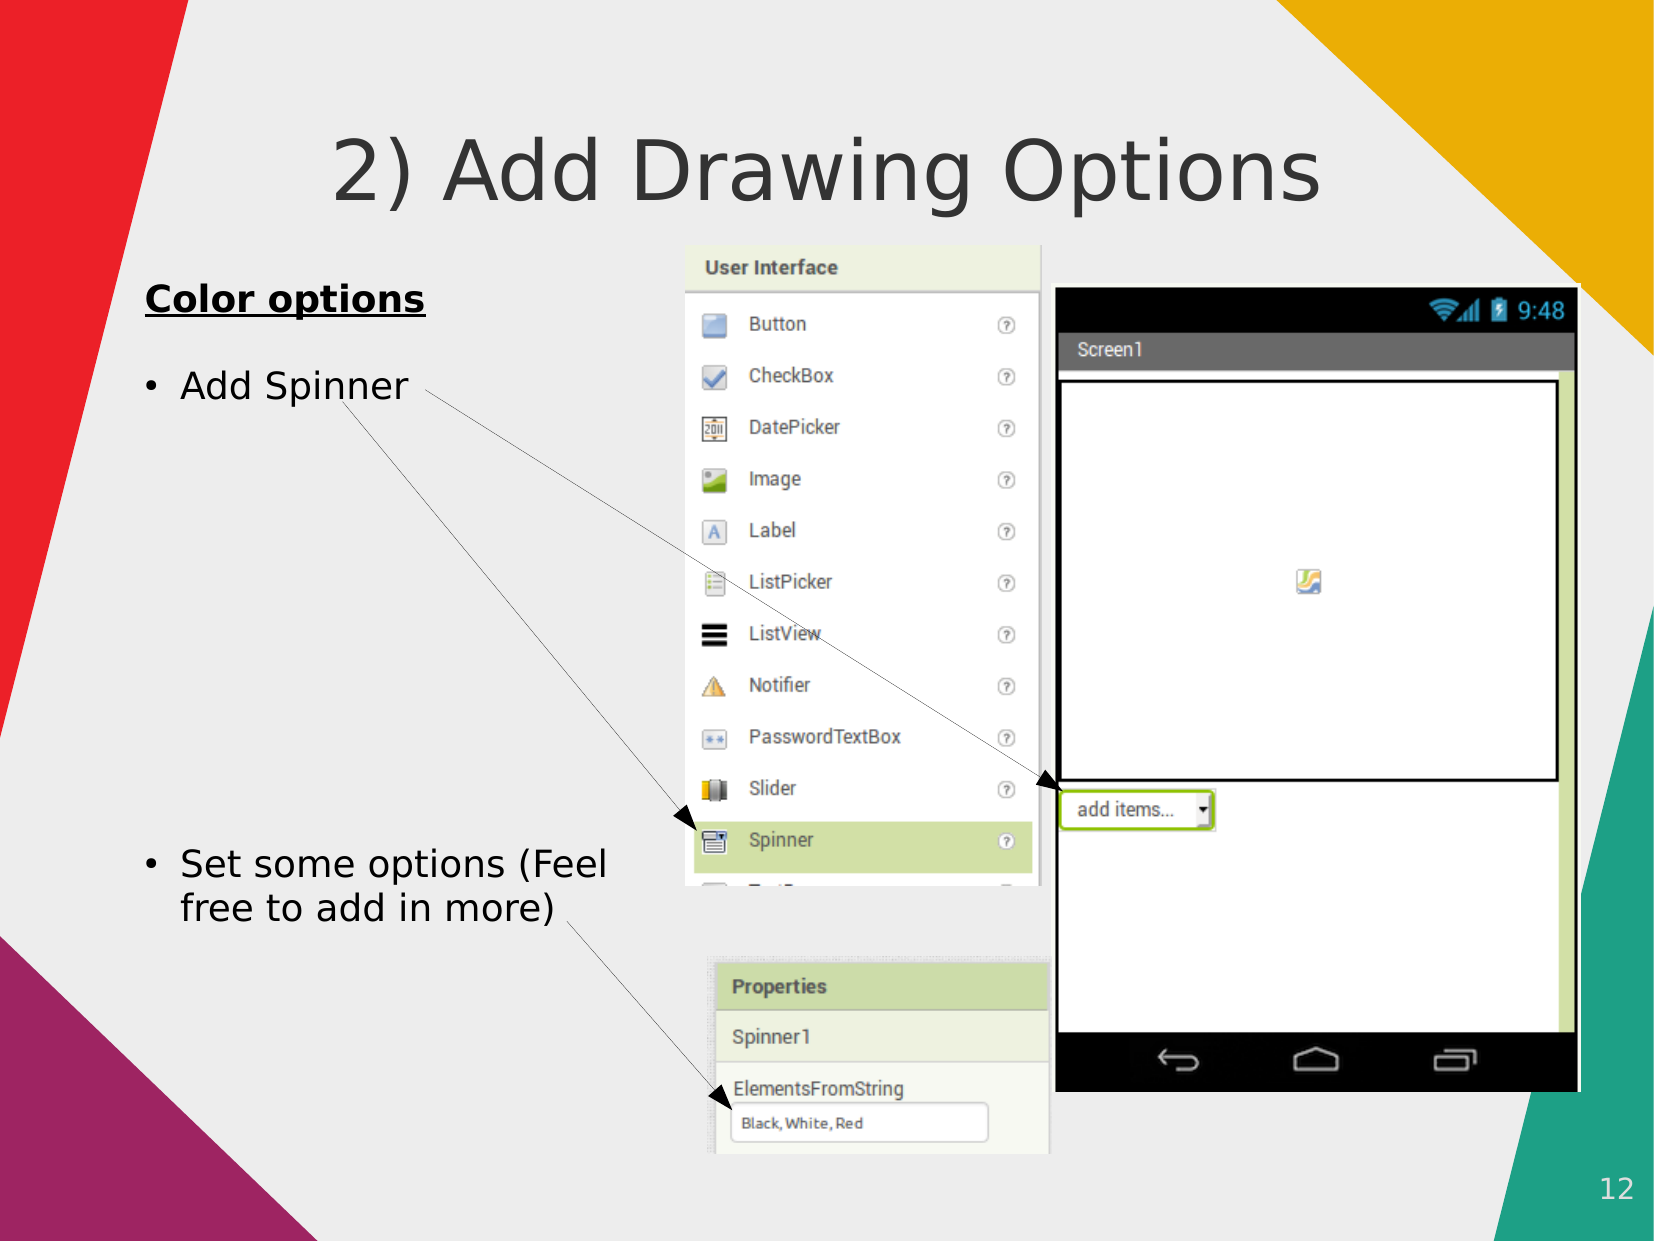

# 2) Add Drawing Options
Color options
Add Spinner
Set some options (Feel free to add in more)
12